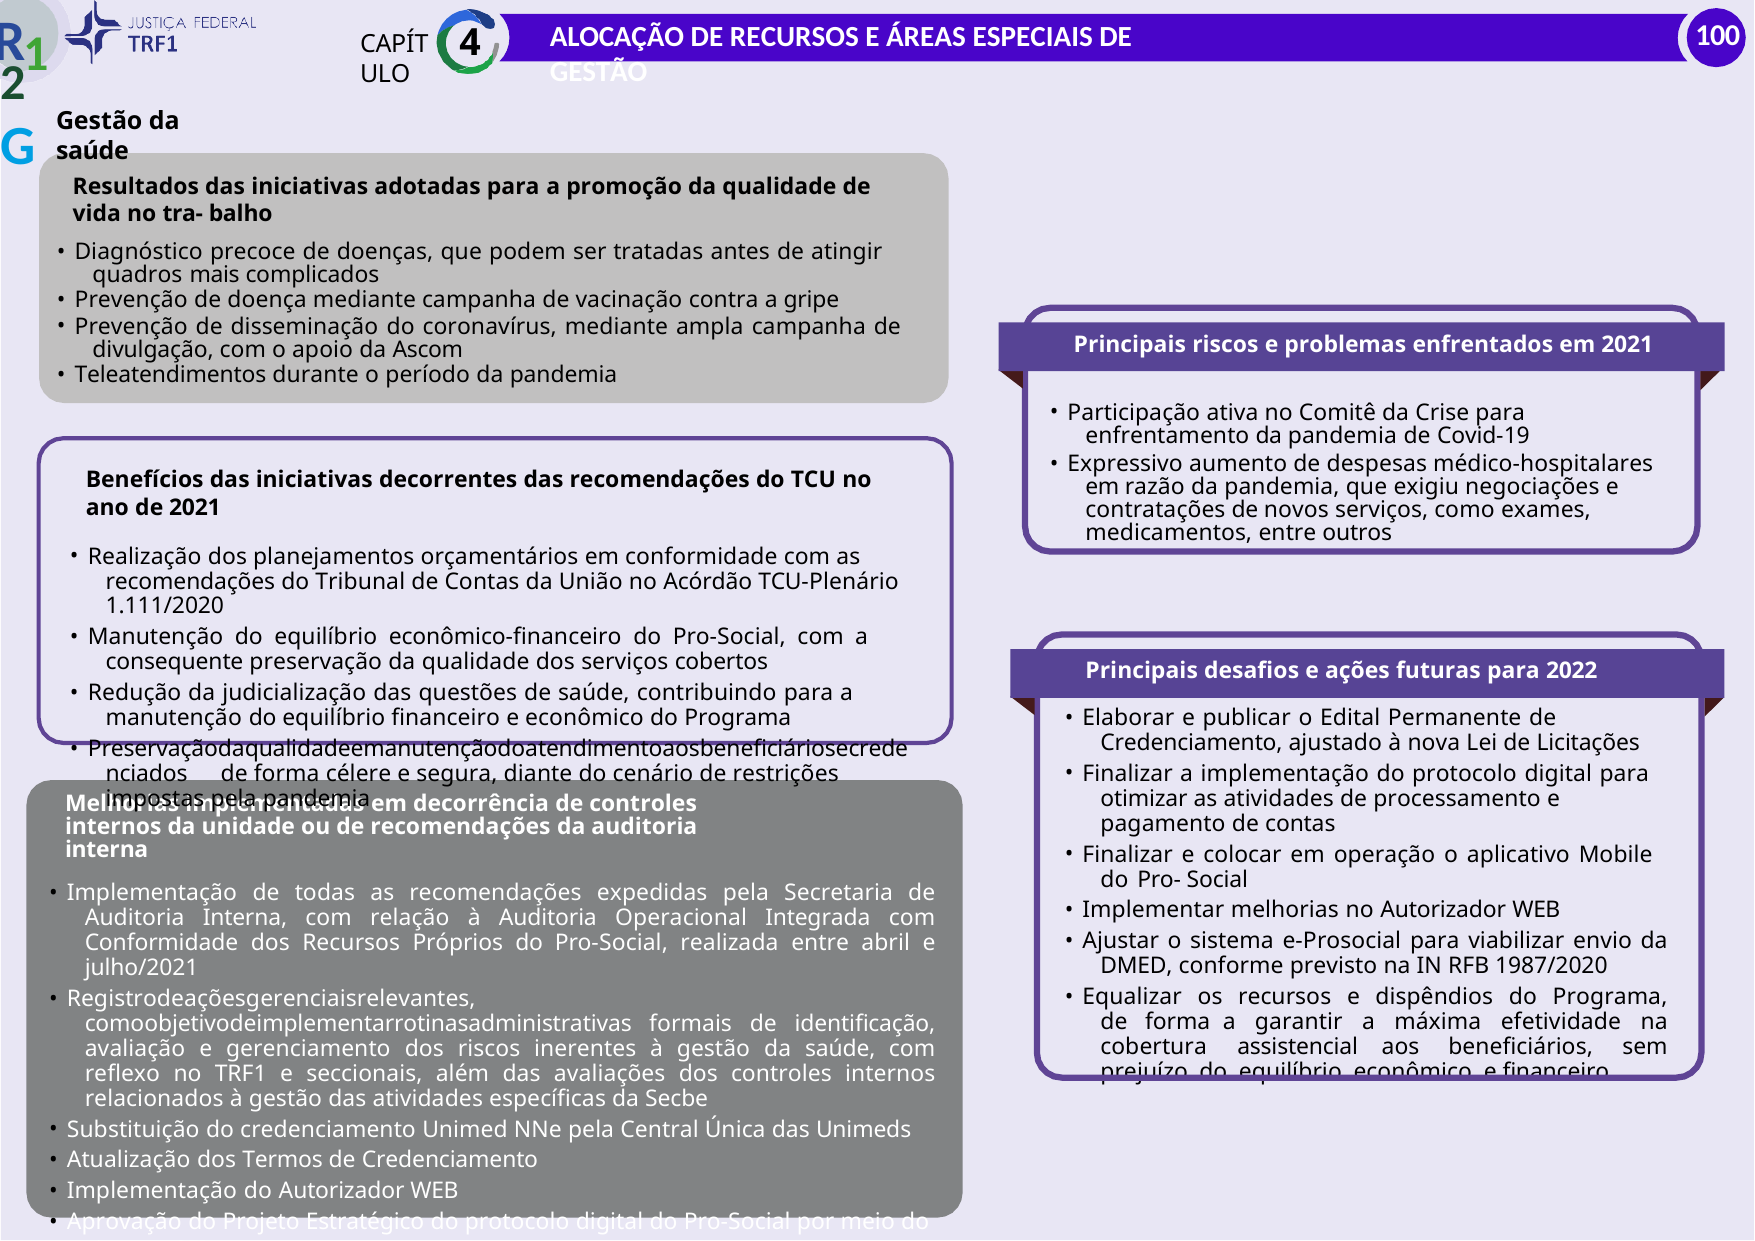

R
2G
100
ALOCAÇÃO DE RECURSOS E ÁREAS ESPECIAIS DE GESTÃO
4
1
CAPÍTULO
Gestão da saúde
Resultados das iniciativas adotadas para a promoção da qualidade de vida no tra- balho
Diagnóstico precoce de doenças, que podem ser tratadas antes de atingir quadros mais complicados
Prevenção de doença mediante campanha de vacinação contra a gripe
Prevenção de disseminação do coronavírus, mediante ampla campanha de divulgação, com o apoio da Ascom
Teleatendimentos durante o período da pandemia
Principais riscos e problemas enfrentados em 2021
Participação ativa no Comitê da Crise para enfrentamento da pandemia de Covid-19
Expressivo aumento de despesas médico-hospitalares em razão da pandemia, que exigiu negociações e contratações de novos serviços, como exames, medicamentos, entre outros
Benefícios das iniciativas decorrentes das recomendações do TCU no ano de 2021
Realização dos planejamentos orçamentários em conformidade com as recomendações do Tribunal de Contas da União no Acórdão TCU-Plenário 1.111/2020
Manutenção do equilíbrio econômico-financeiro do Pro-Social, com a consequente preservação da qualidade dos serviços cobertos
Redução da judicialização das questões de saúde, contribuindo para a manutenção do equilíbrio financeiro e econômico do Programa
Preservaçãodaqualidadeemanutençãodoatendimentoaosbeneficiáriosecredenciados de forma célere e segura, diante do cenário de restrições impostas pela pandemia
Principais desafios e ações futuras para 2022
Elaborar e publicar o Edital Permanente de Credenciamento, ajustado à nova Lei de Licitações
Finalizar a implementação do protocolo digital para otimizar as atividades de processamento e pagamento de contas
Finalizar e colocar em operação o aplicativo Mobile do Pro- Social
Implementar melhorias no Autorizador WEB
Ajustar o sistema e-Prosocial para viabilizar envio da DMED, conforme previsto na IN RFB 1987/2020
Equalizar os recursos e dispêndios do Programa, de forma a garantir a máxima efetividade na cobertura assistencial aos beneficiários, sem prejuízo do equilíbrio econômico e financeiro
Melhorias implementadas em decorrência de controles internos da unidade ou de recomendações da auditoria interna
Implementação de todas as recomendações expedidas pela Secretaria de Auditoria Interna, com relação à Auditoria Operacional Integrada com Conformidade dos Recursos Próprios do Pro-Social, realizada entre abril e julho/2021
Registrodeaçõesgerenciaisrelevantes, comoobjetivodeimplementarrotinasadministrativas formais de identificação, avaliação e gerenciamento dos riscos inerentes à gestão da saúde, com reflexo no TRF1 e seccionais, além das avaliações dos controles internos relacionados à gestão das atividades específicas da Secbe
Substituição do credenciamento Unimed NNe pela Central Única das Unimeds
Atualização dos Termos de Credenciamento
Implementação do Autorizador WEB
Aprovação do Projeto Estratégico do protocolo digital do Pro-Social por meio do sistema SEI
Desenvolvimento do aplicativo Mobile para o e-Prosocial